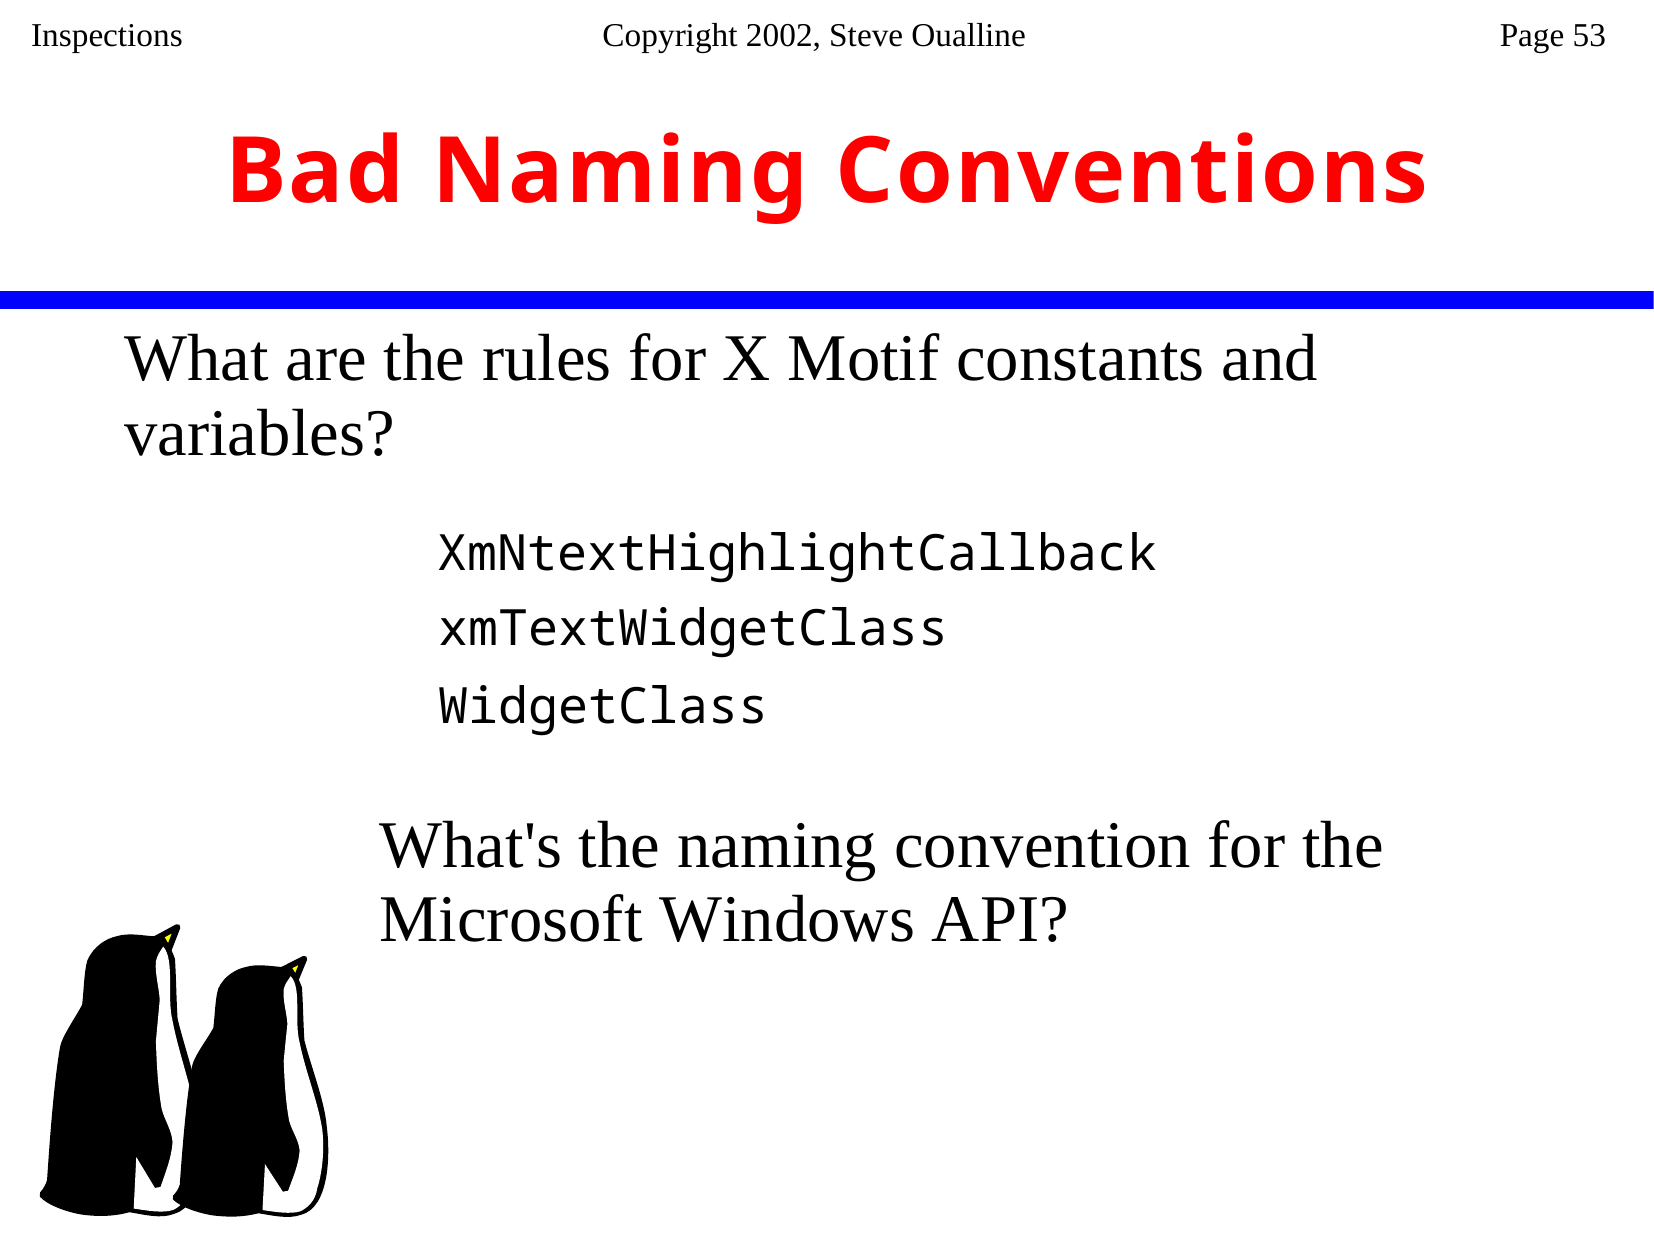

# Bad Naming Conventions
What are the rules for X Motif constants and variables?
XmNtextHighlightCallback
xmTextWidgetClass
WidgetClass
What's the naming convention for the Microsoft Windows API?